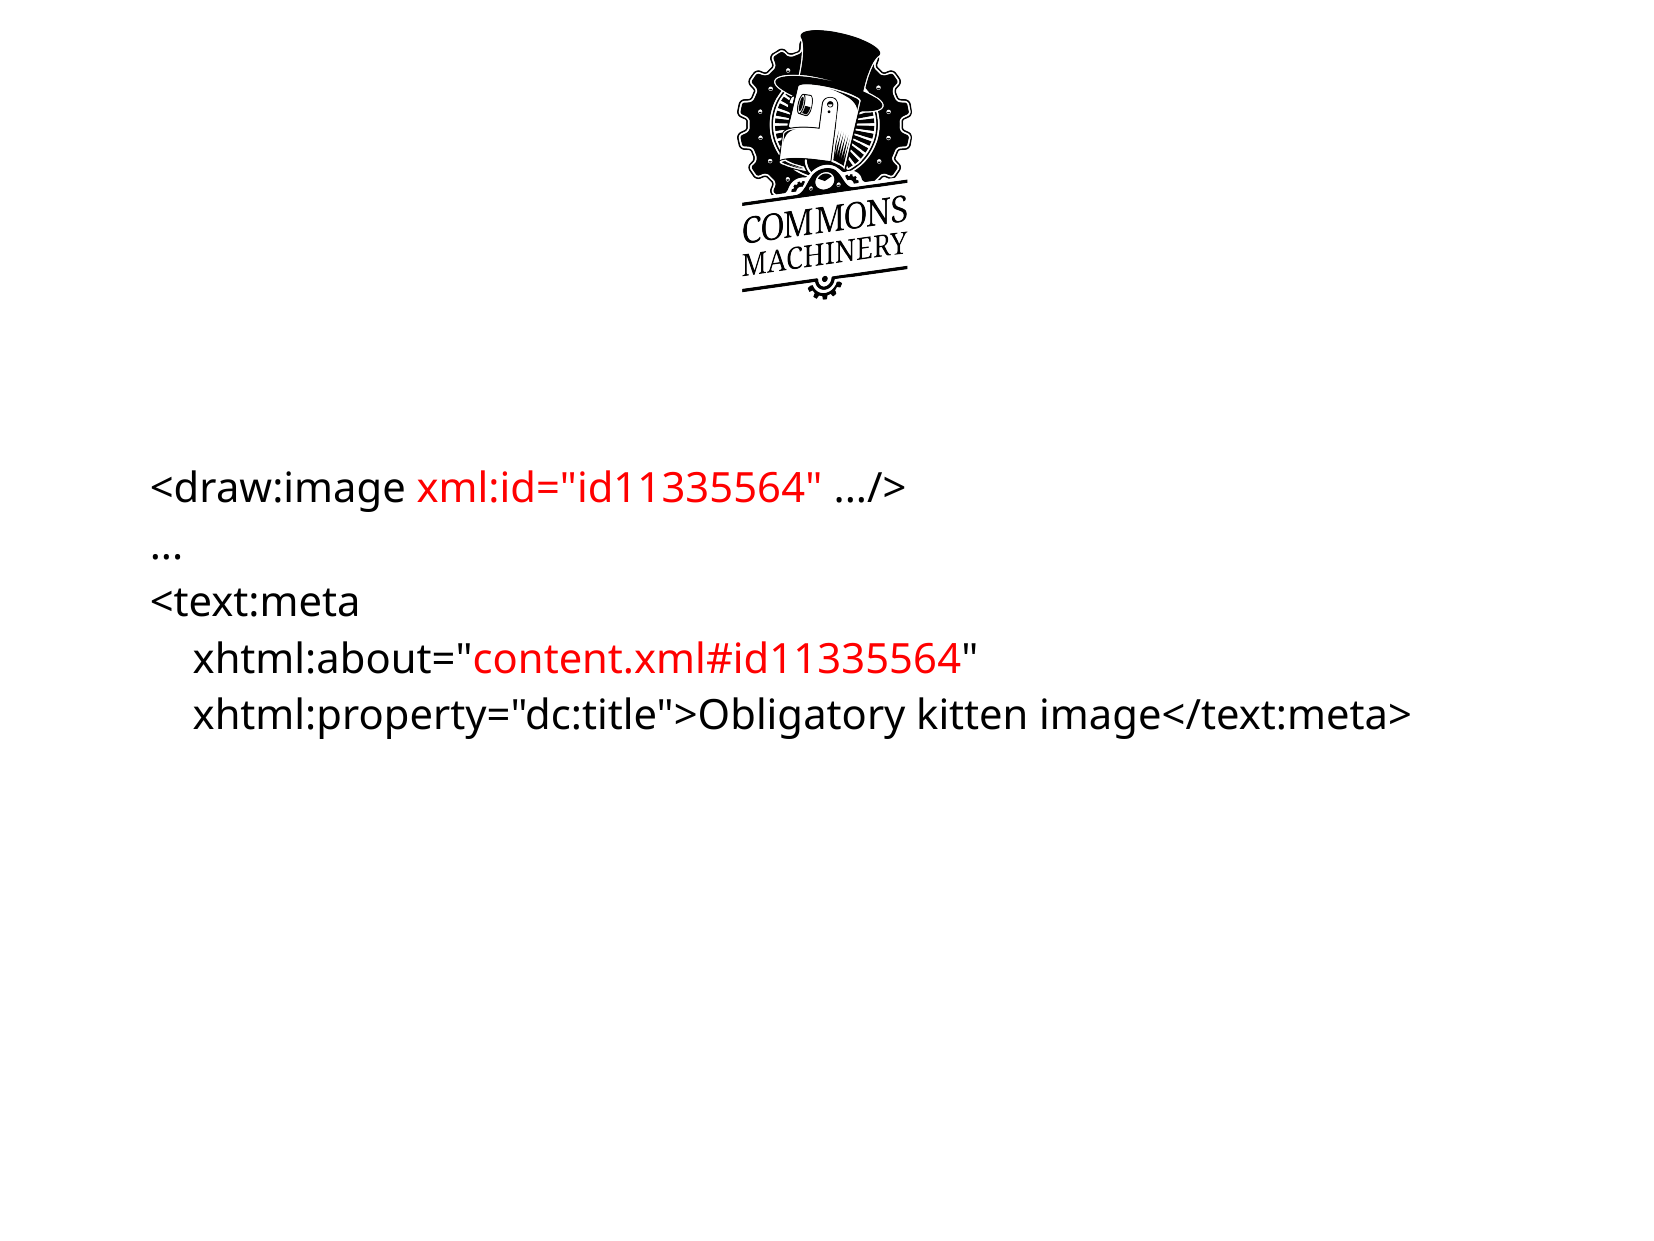

#
<draw:image xml:id="id11335564" .../>
...
<text:meta
 xhtml:about="content.xml#id11335564"
 xhtml:property="dc:title">Obligatory kitten image</text:meta>